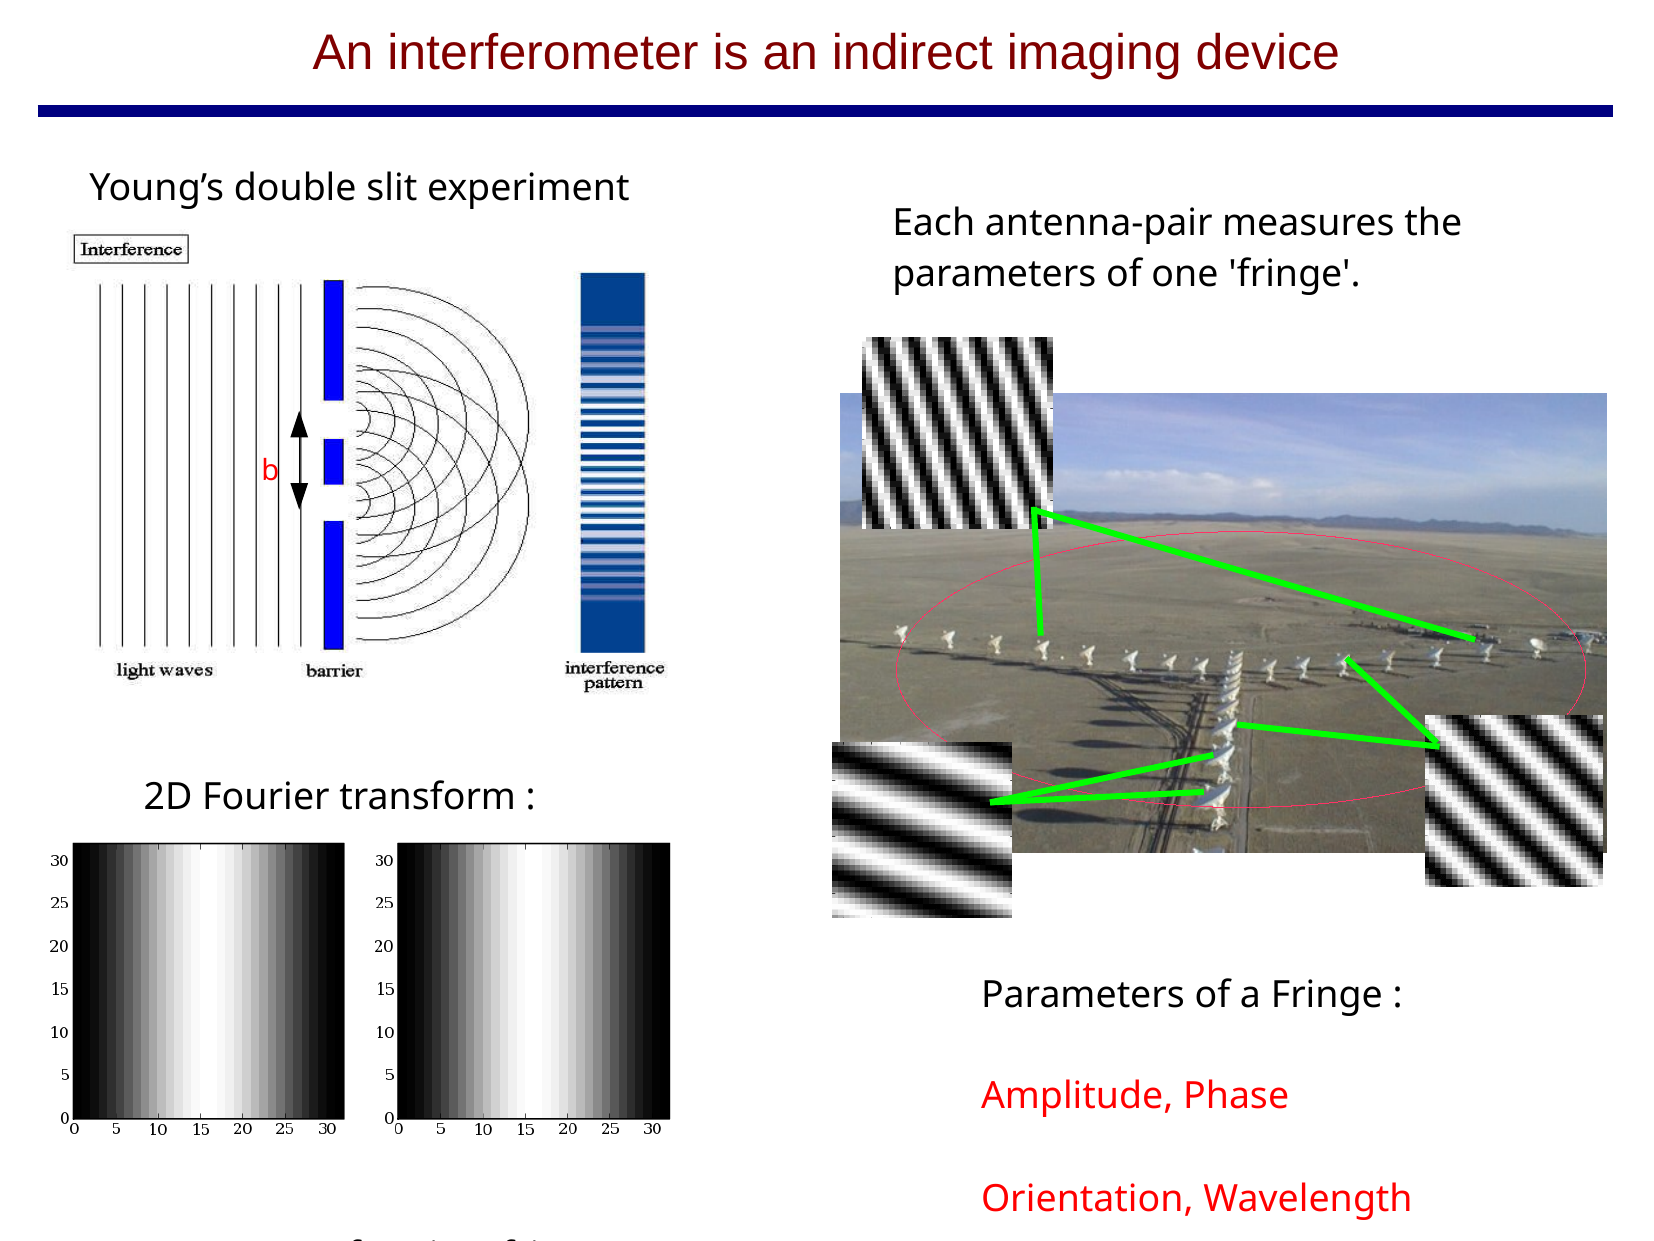

# An interferometer is an indirect imaging device
Young’s double slit experiment
b
Each antenna-pair measures the
parameters of one 'fringe'.
Parameters of a Fringe :
Amplitude, Phase
Orientation, Wavelength
 2D Fourier transform :
Image = sum of cosine 'fringes'.